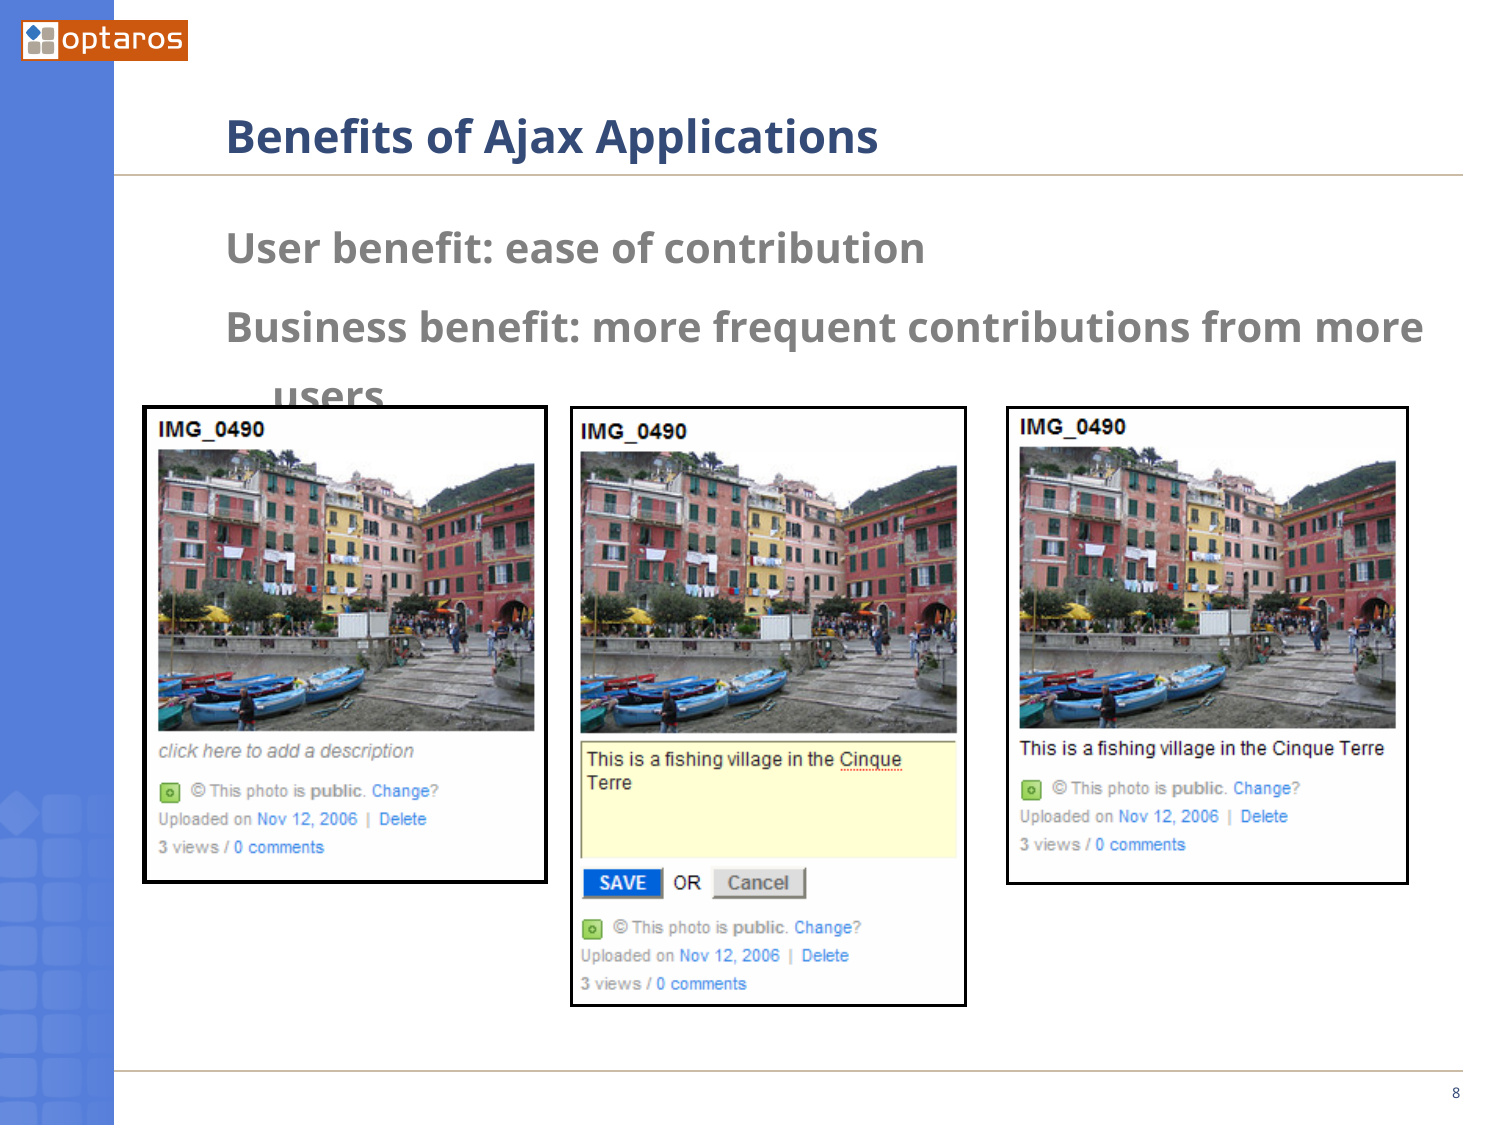

# Benefits of Ajax Applications
User benefit: ease of contribution
Business benefit: more frequent contributions from more users